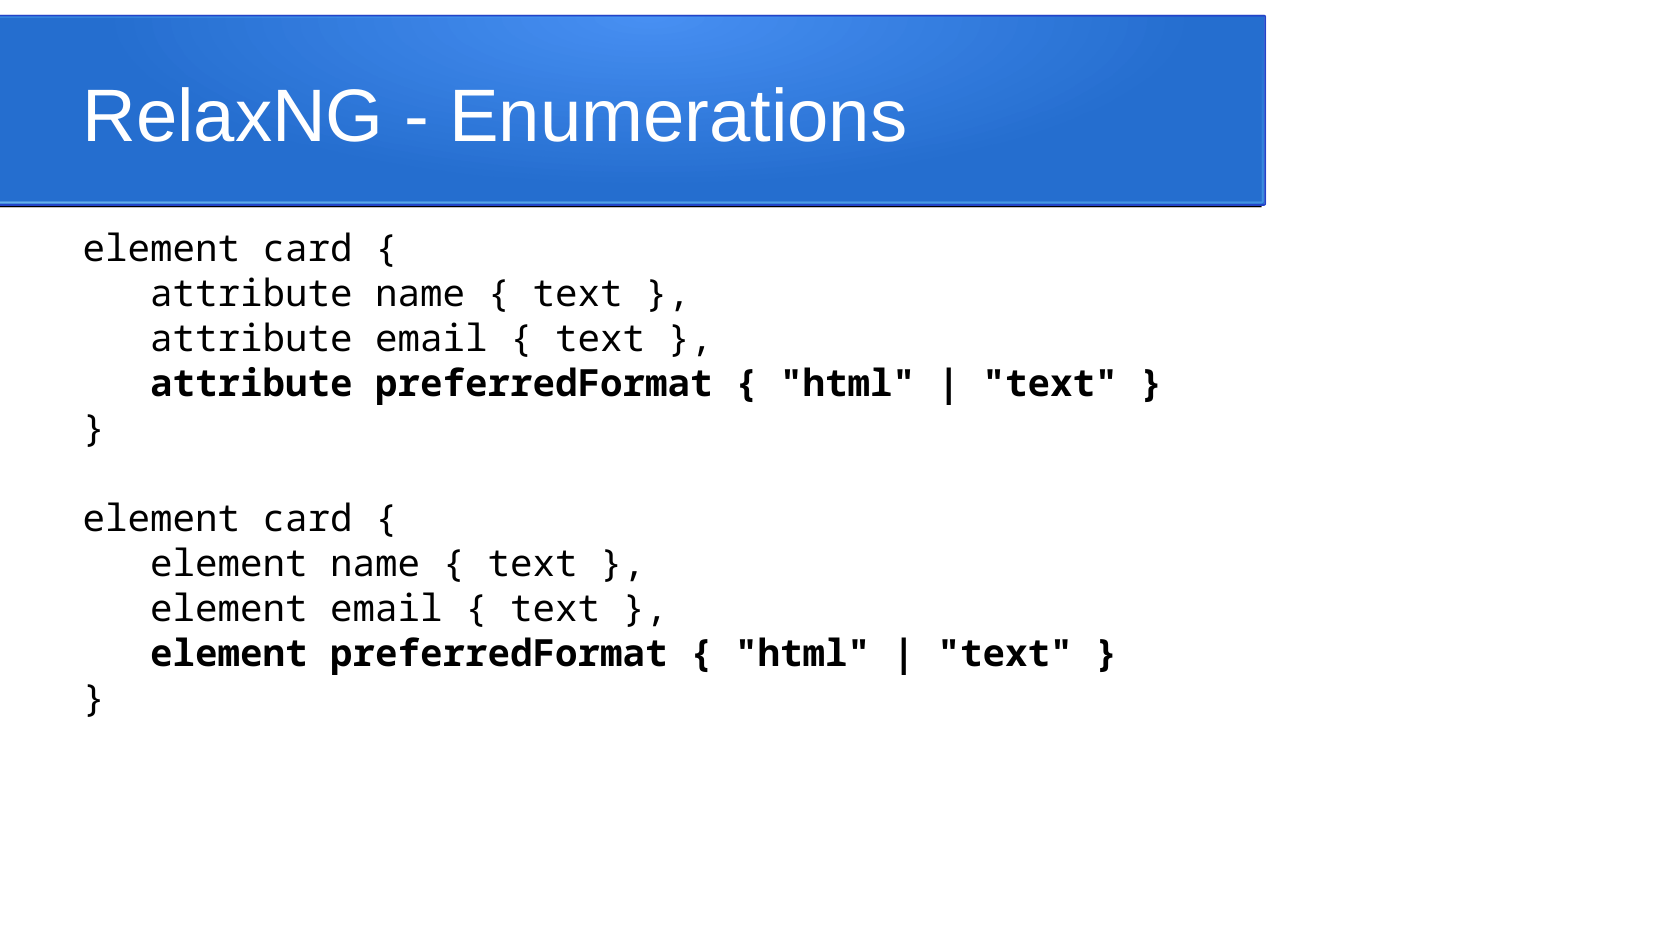

RelaxNG - Enumerations
element card {
 attribute name { text },
 attribute email { text },
 attribute preferredFormat { "html" | "text" }
}
element card {
 element name { text },
 element email { text },
 element preferredFormat { "html" | "text" }
}